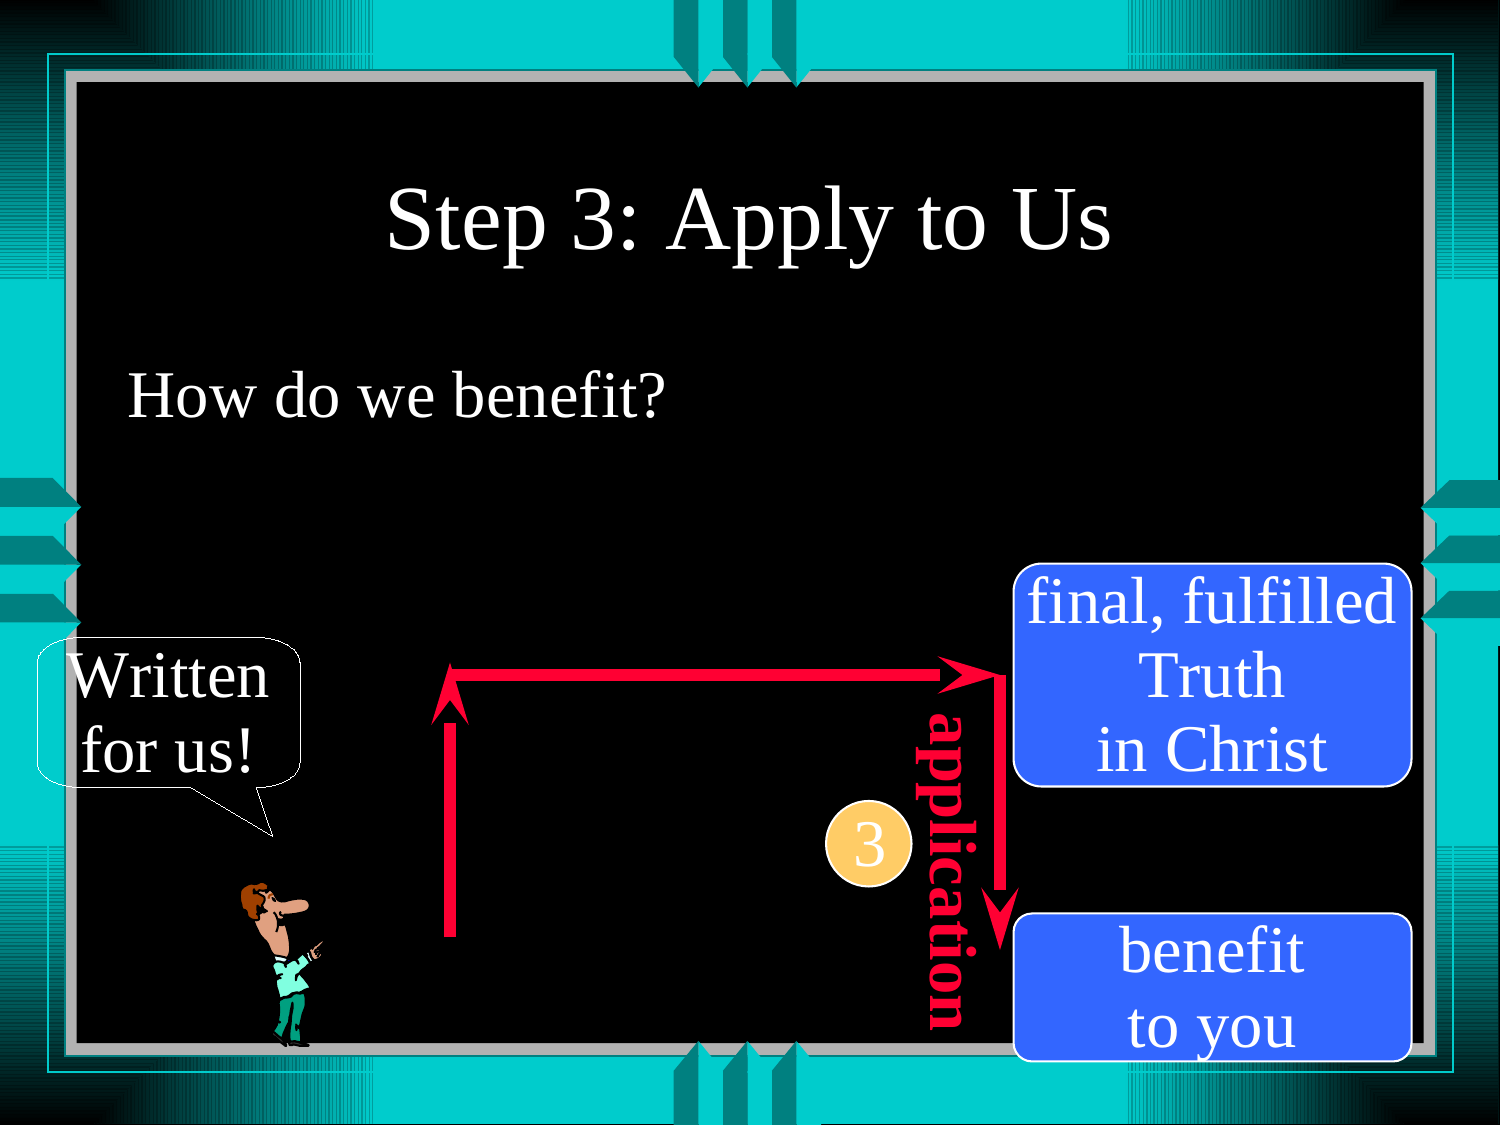

# Step 3: Apply to Us
How do we benefit?
final, fulfilled
Truth
in Christ
Written
for us!
3
application
benefit
to you